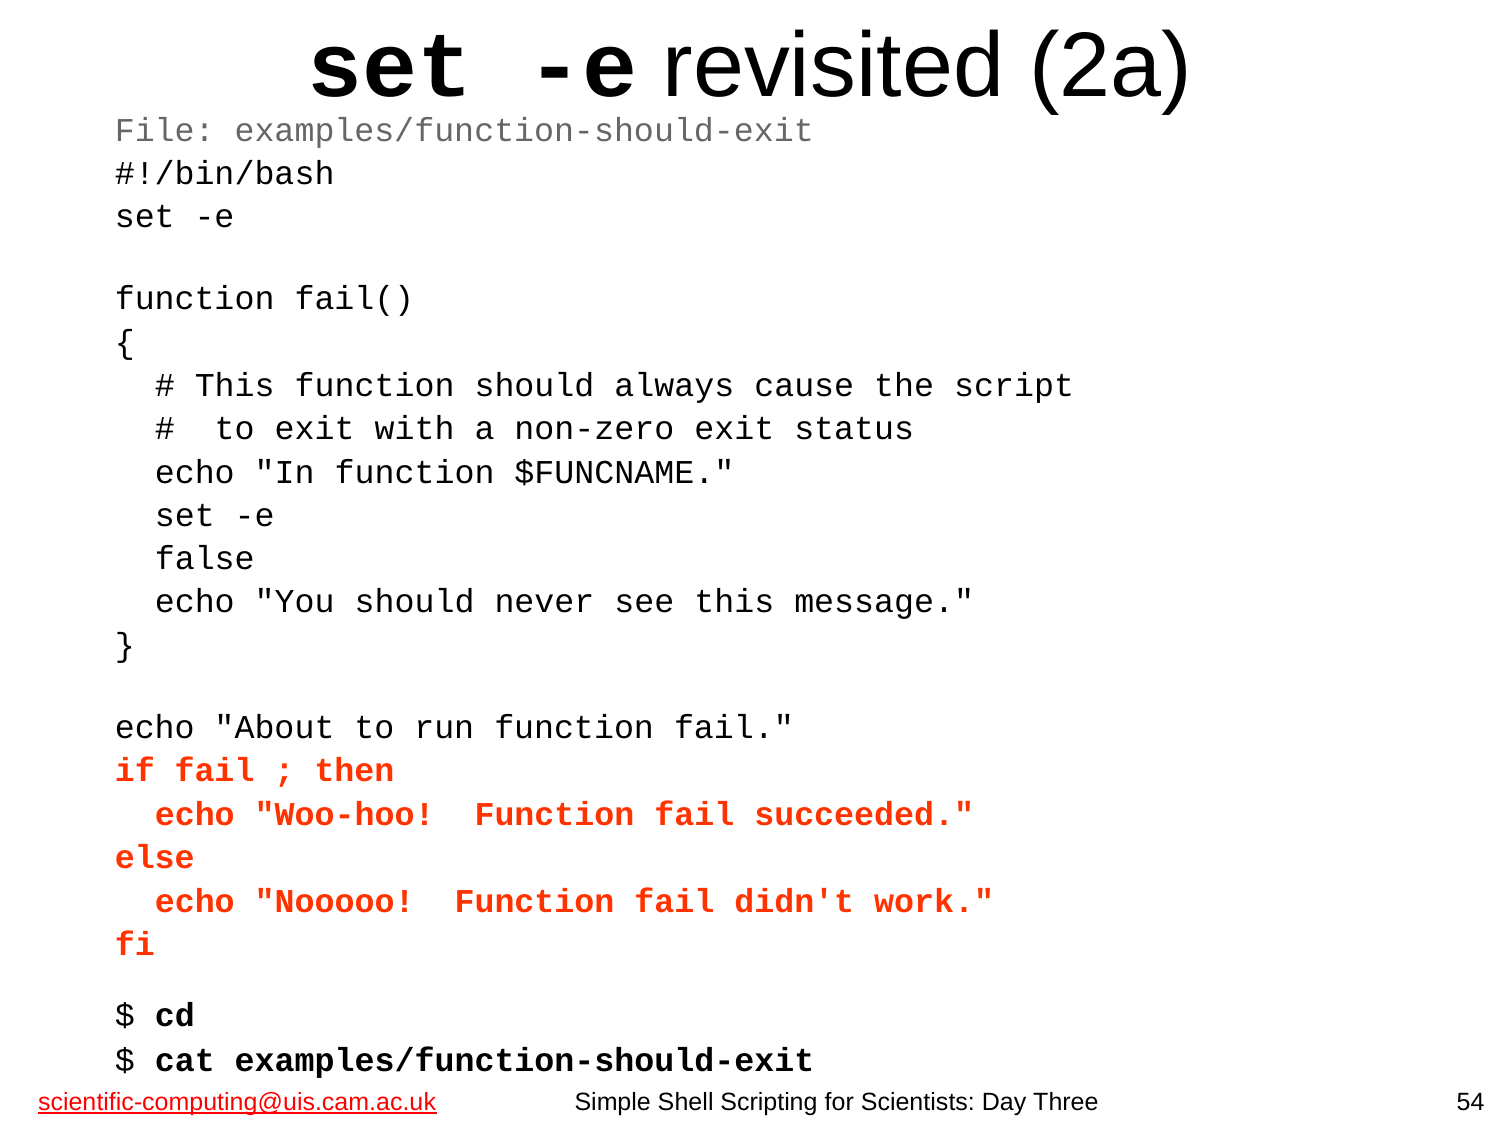

# set -e revisited (2a)
File: examples/function-should-exit
#!/bin/bash
set -e
function fail()
{
 # This function should always cause the script
 # to exit with a non-zero exit status
 echo "In function $FUNCNAME."
 set -e
 false
 echo "You should never see this message."
}
echo "About to run function fail."
if fail ; then
 echo "Woo-hoo! Function fail succeeded."
else
 echo "Nooooo! Function fail didn't work."
fi
$ cd
$ cat examples/function-should-exit
escience-support@ucs.cam.ac.uk	Simple Shell Scripting for Scientists: Day Three
54